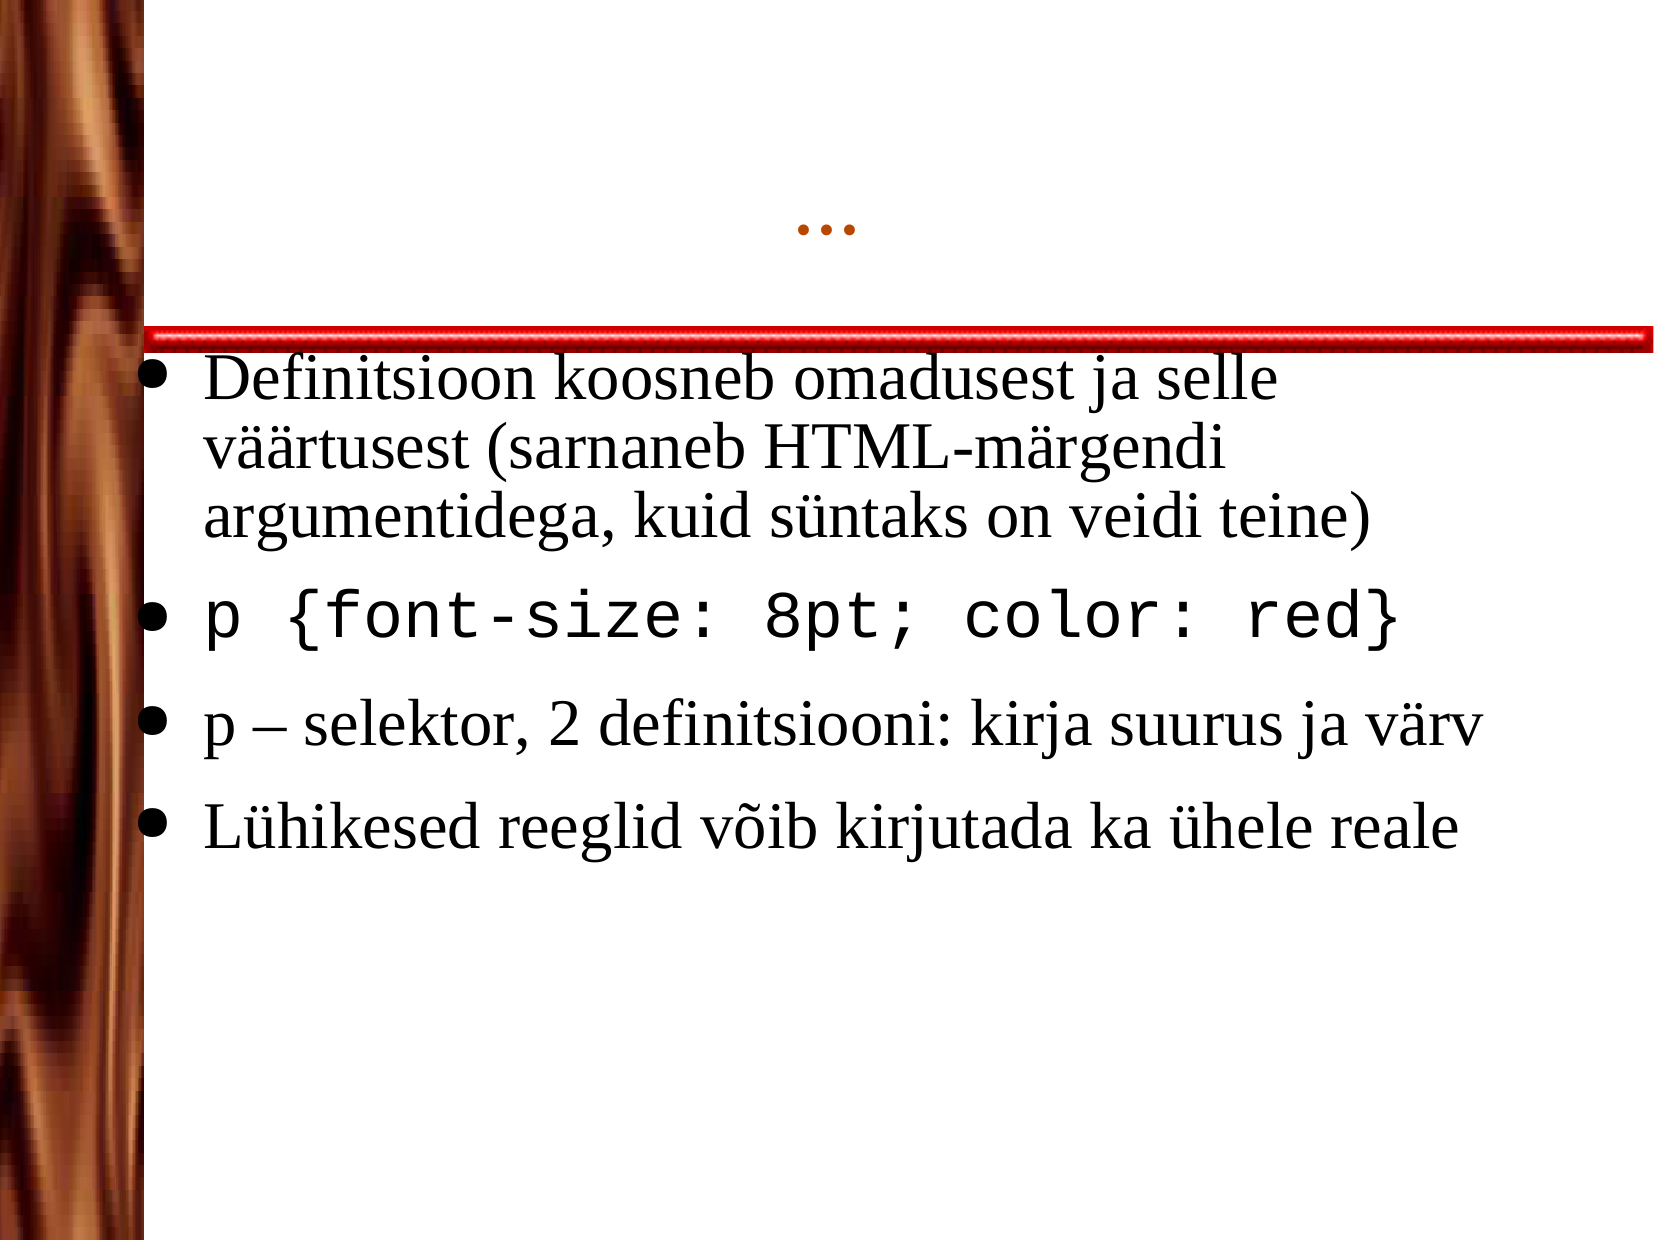

# ...
Definitsioon koosneb omadusest ja selle väärtusest (sarnaneb HTML-märgendi argumentidega, kuid süntaks on veidi teine)
p {font-size: 8pt; color: red}
p – selektor, 2 definitsiooni: kirja suurus ja värv
Lühikesed reeglid võib kirjutada ka ühele reale